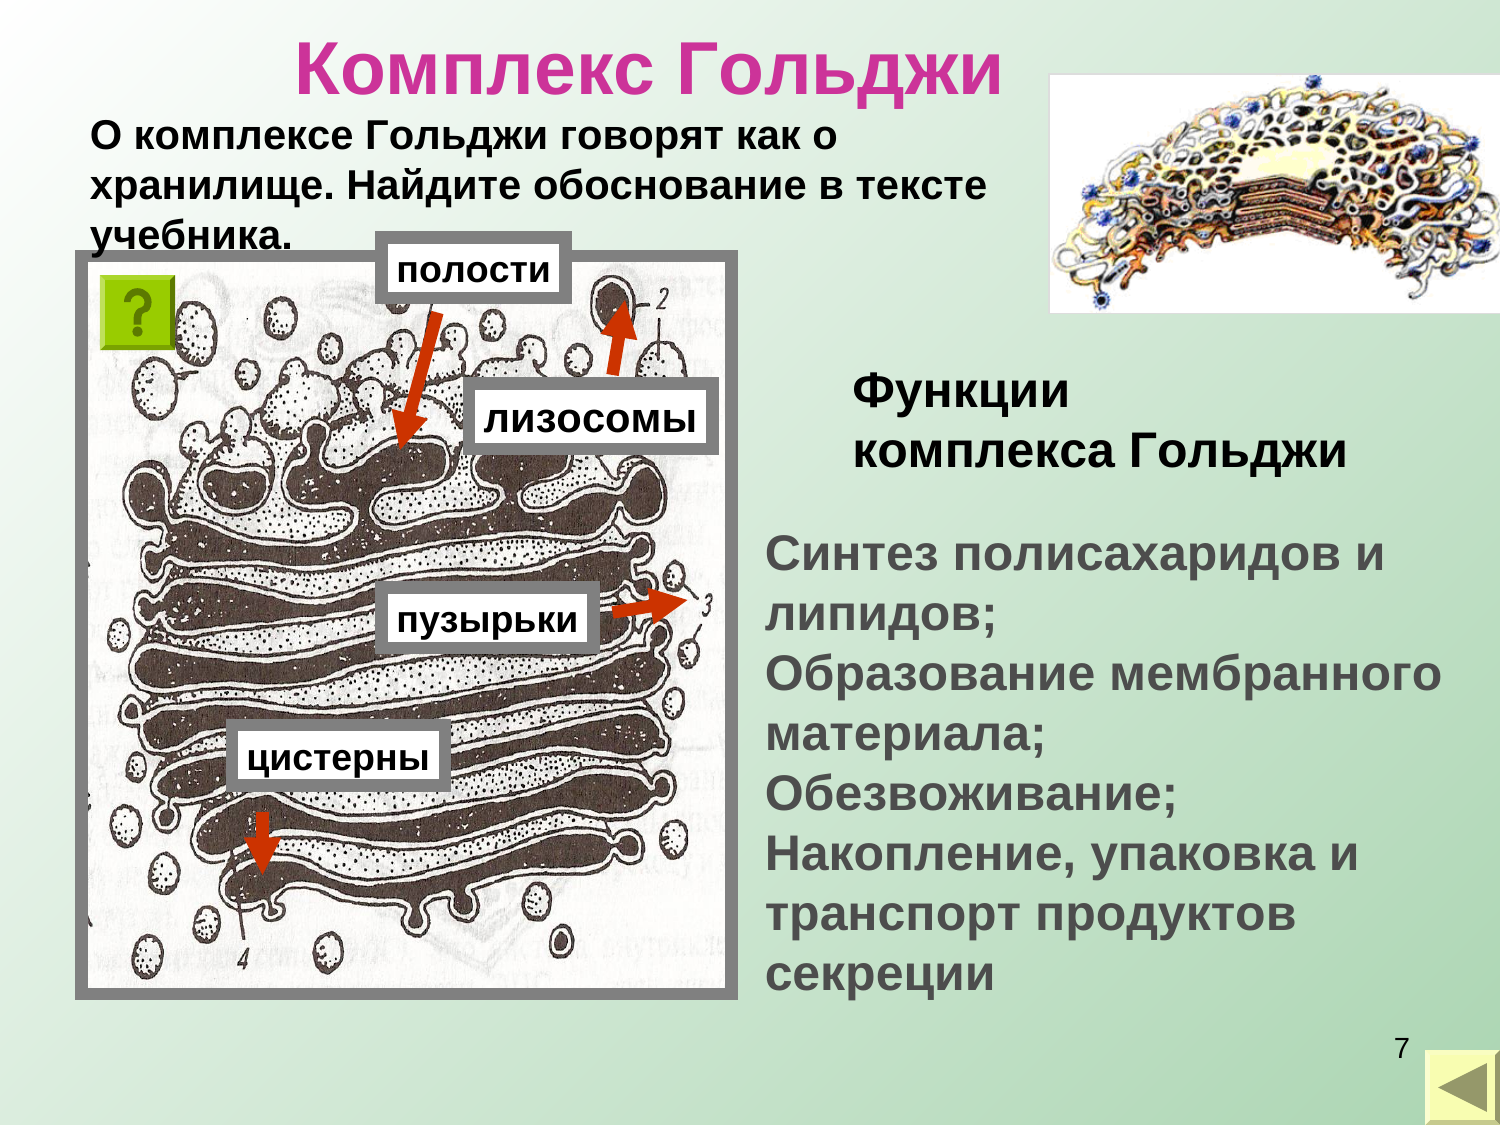

# Комплекс Гольджи
О комплексе Гольджи говорят как о хранилище. Найдите обоснование в тексте учебника.
полости
Функции
комплекса Гольджи
лизосомы
Синтез полисахаридов и липидов;
Образование мембранного материала;
Обезвоживание;
Накопление, упаковка и транспорт продуктов секреции
пузырьки
цистерны
7